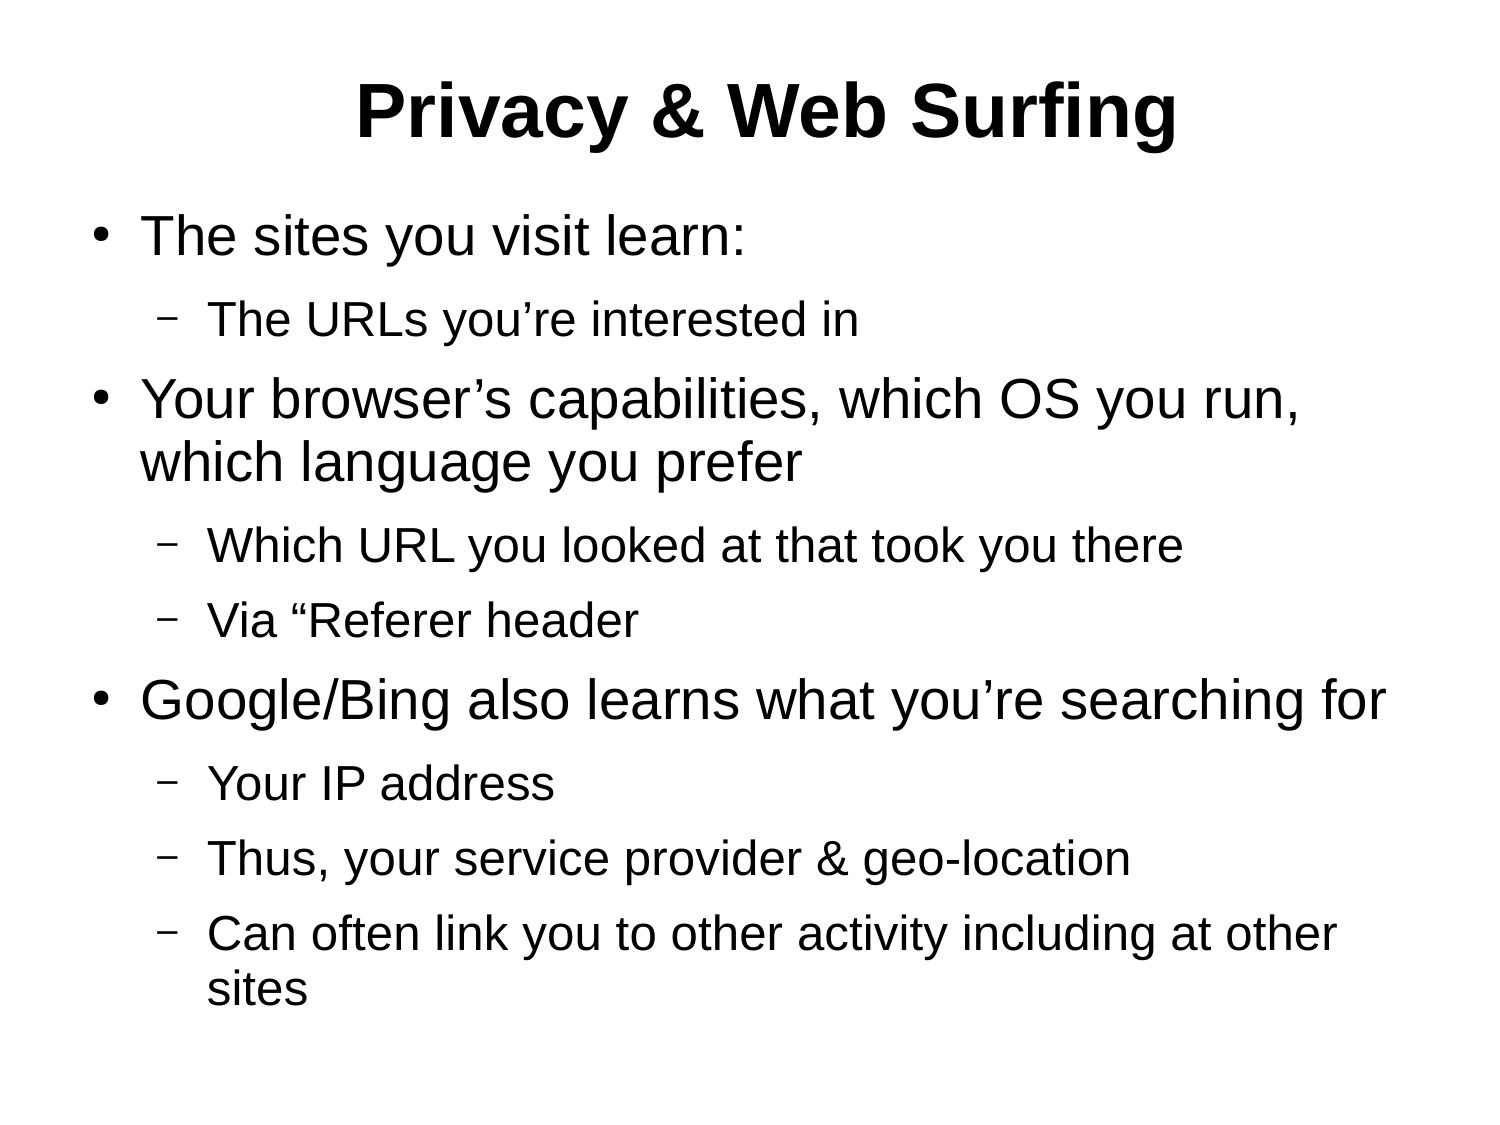

# Privacy & Web Surfing
The sites you visit learn:
The URLs you’re interested in
Your browser’s capabilities, which OS you run, which language you prefer
Which URL you looked at that took you there
Via “Referer header
Google/Bing also learns what you’re searching for
Your IP address
Thus, your service provider & geo-location
Can often link you to other activity including at other sites